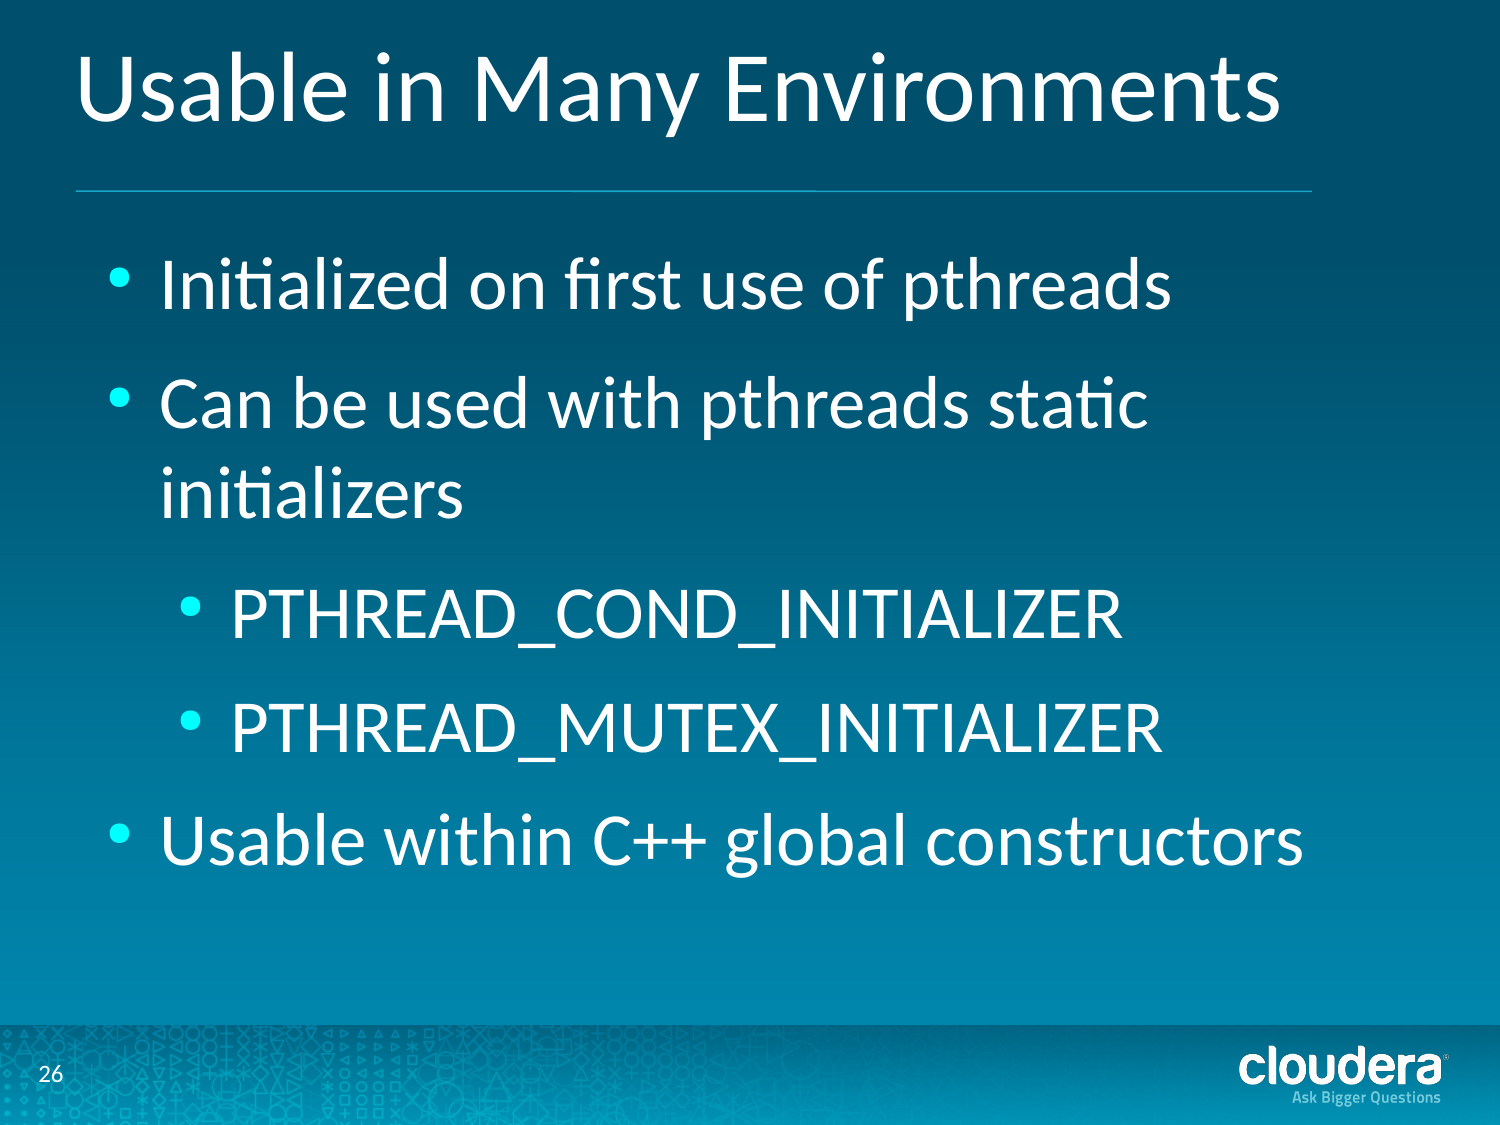

# Usable in Many Environments
Initialized on first use of pthreads
Can be used with pthreads static initializers
PTHREAD_COND_INITIALIZER
PTHREAD_MUTEX_INITIALIZER
Usable within C++ global constructors